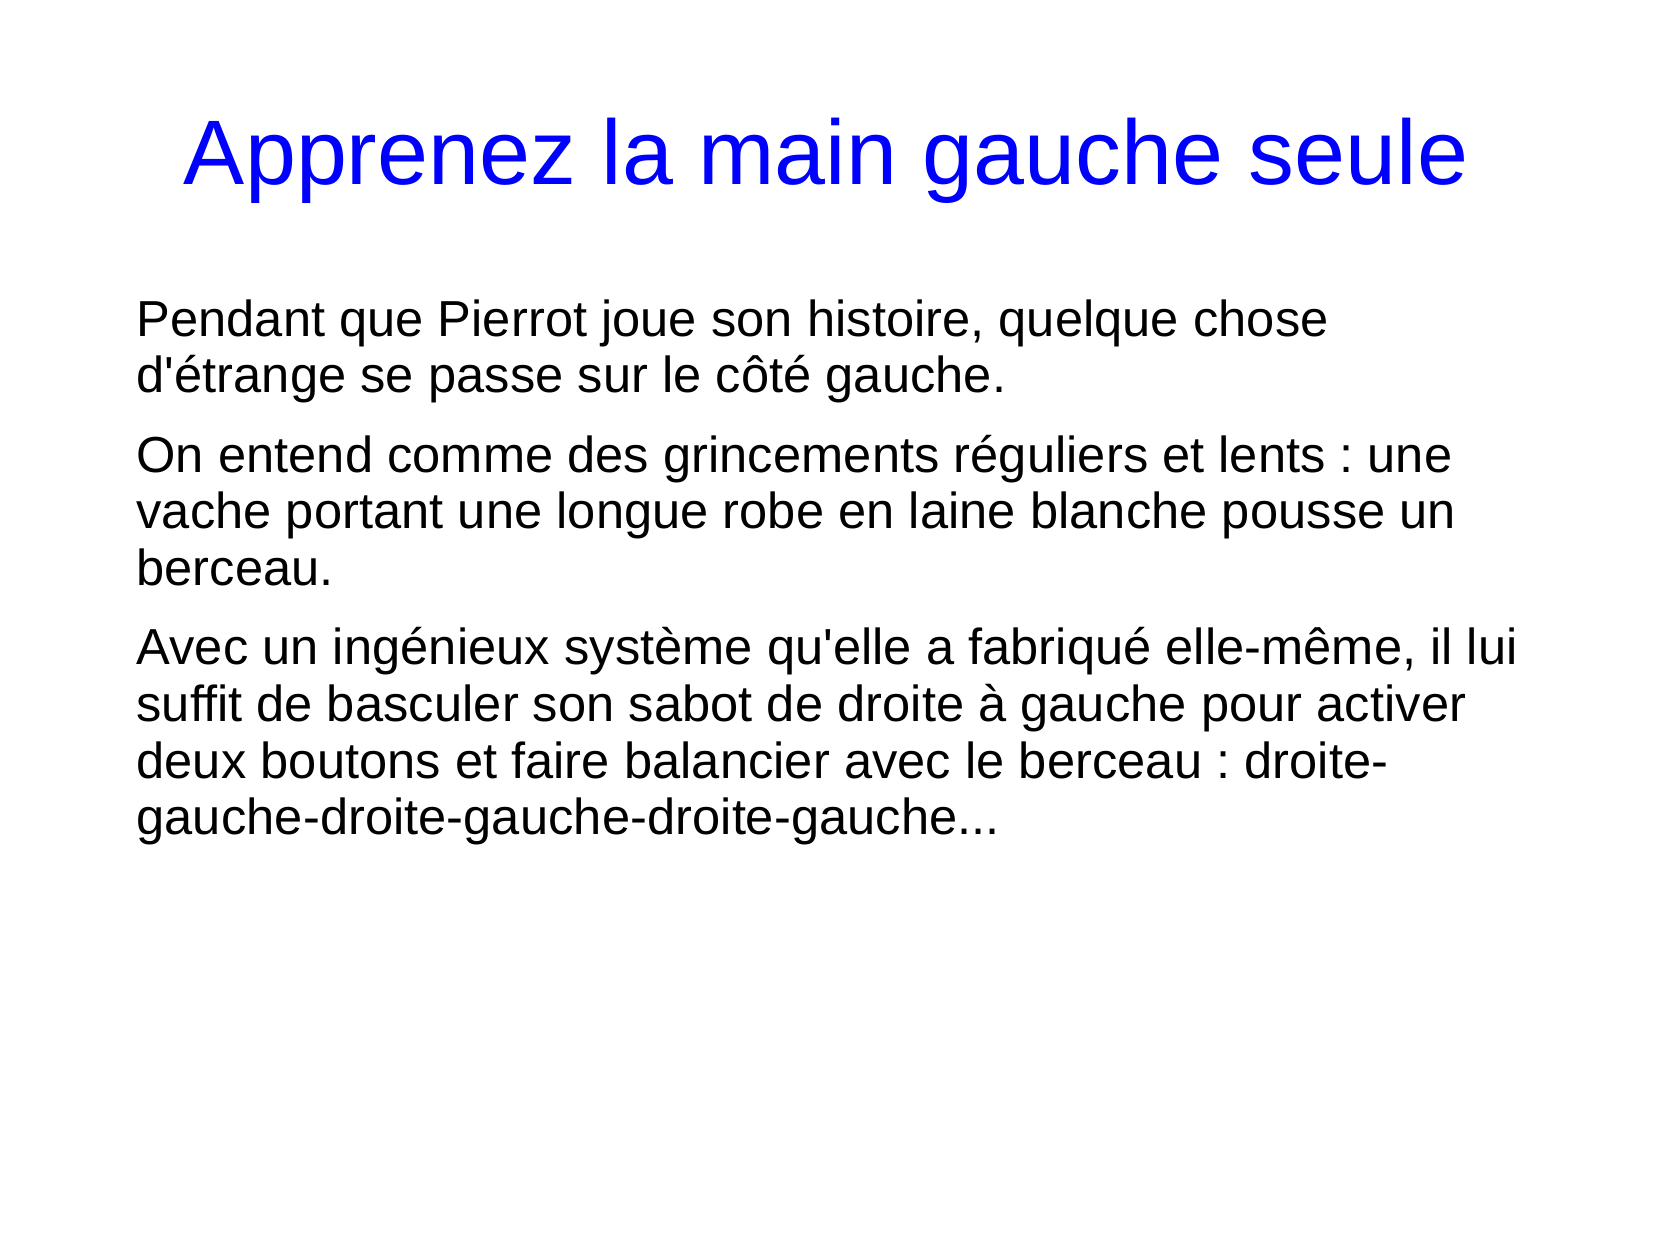

# Apprenez la main gauche seule
Pendant que Pierrot joue son histoire, quelque chose d'étrange se passe sur le côté gauche.
On entend comme des grincements réguliers et lents : une vache portant une longue robe en laine blanche pousse un berceau.
Avec un ingénieux système qu'elle a fabriqué elle-même, il lui suffit de basculer son sabot de droite à gauche pour activer deux boutons et faire balancier avec le berceau : droite-gauche-droite-gauche-droite-gauche...